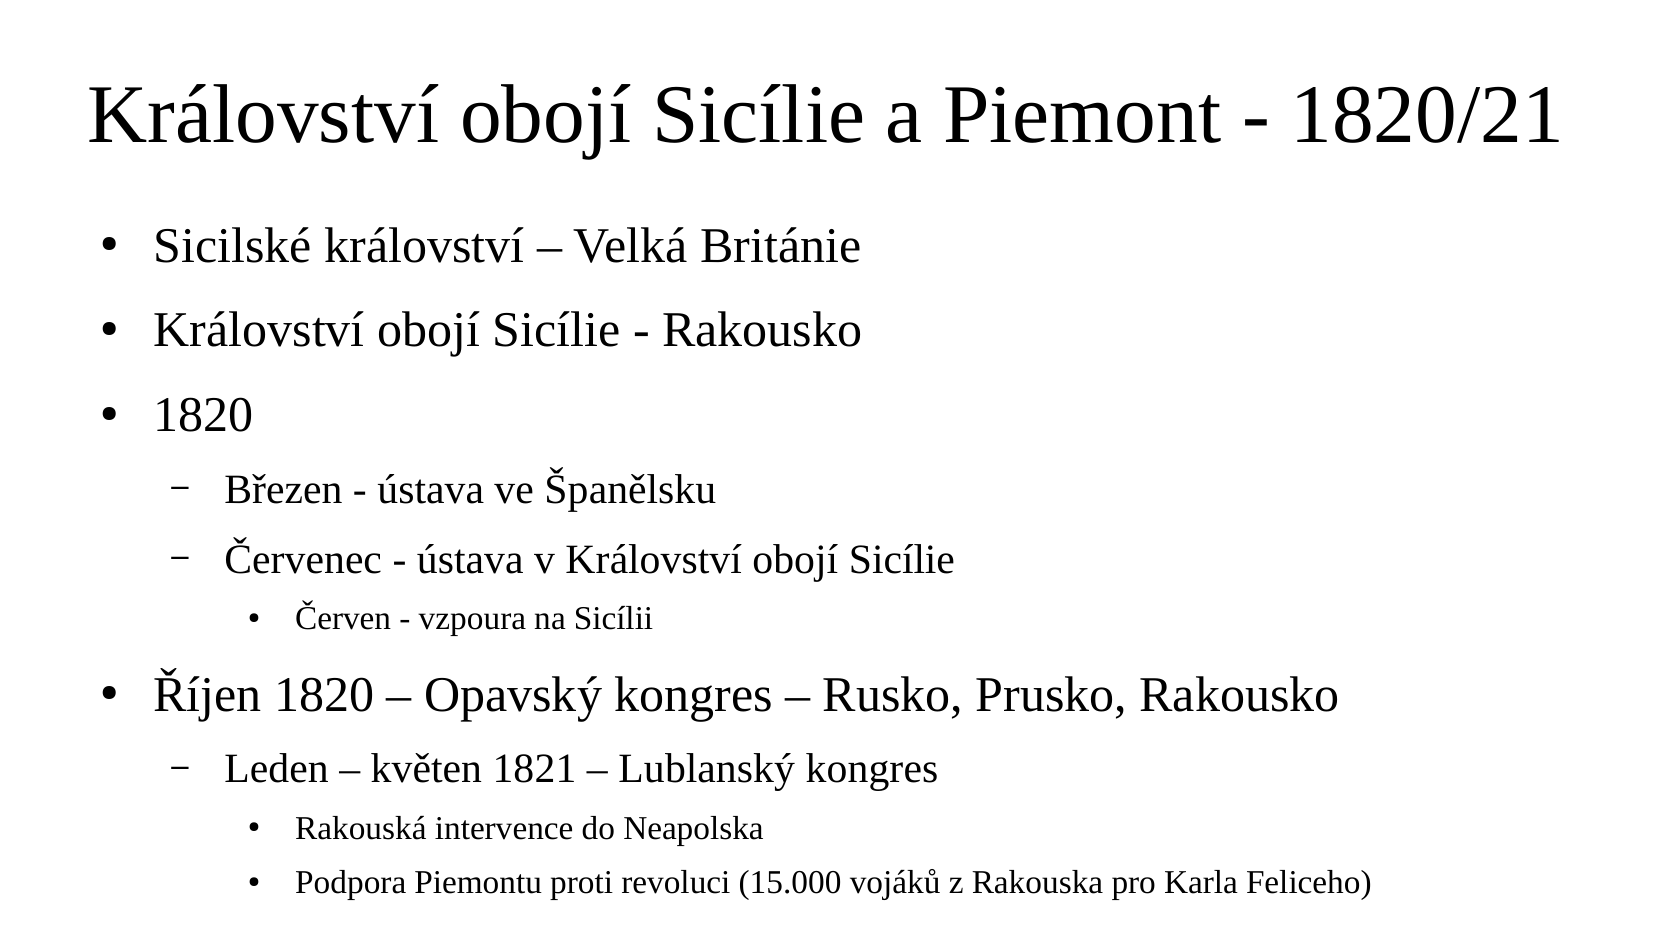

# Království obojí Sicílie a Piemont - 1820/21
Sicilské království – Velká Británie
Království obojí Sicílie - Rakousko
1820
Březen - ústava ve Španělsku
Červenec - ústava v Království obojí Sicílie
Červen - vzpoura na Sicílii
Říjen 1820 – Opavský kongres – Rusko, Prusko, Rakousko
Leden – květen 1821 – Lublanský kongres
Rakouská intervence do Neapolska
Podpora Piemontu proti revoluci (15.000 vojáků z Rakouska pro Karla Feliceho)